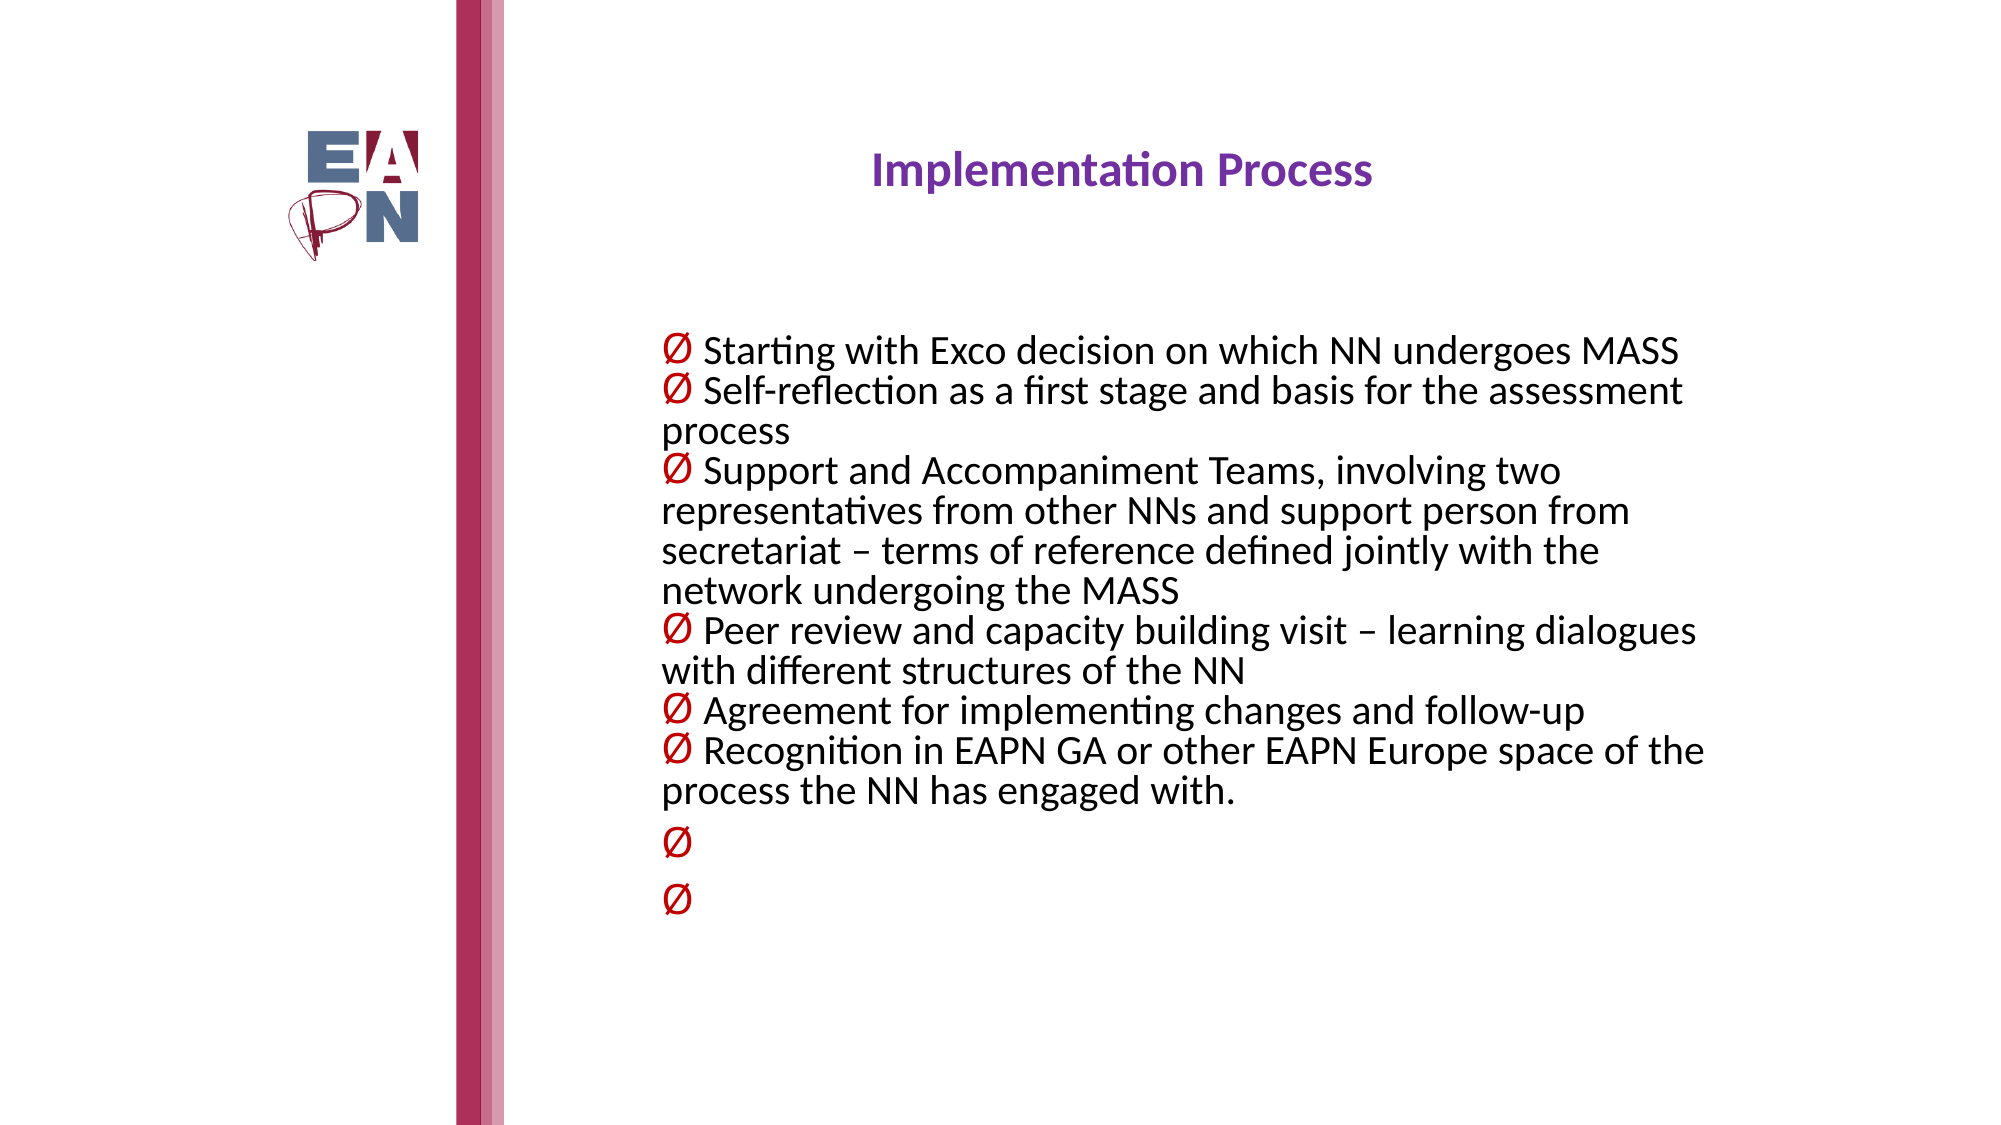

Implementation Process
 Starting with Exco decision on which NN undergoes MASS
 Self-reflection as a first stage and basis for the assessment process
 Support and Accompaniment Teams, involving two representatives from other NNs and support person from secretariat – terms of reference defined jointly with the network undergoing the MASS
 Peer review and capacity building visit – learning dialogues with different structures of the NN
 Agreement for implementing changes and follow-up
 Recognition in EAPN GA or other EAPN Europe space of the process the NN has engaged with.